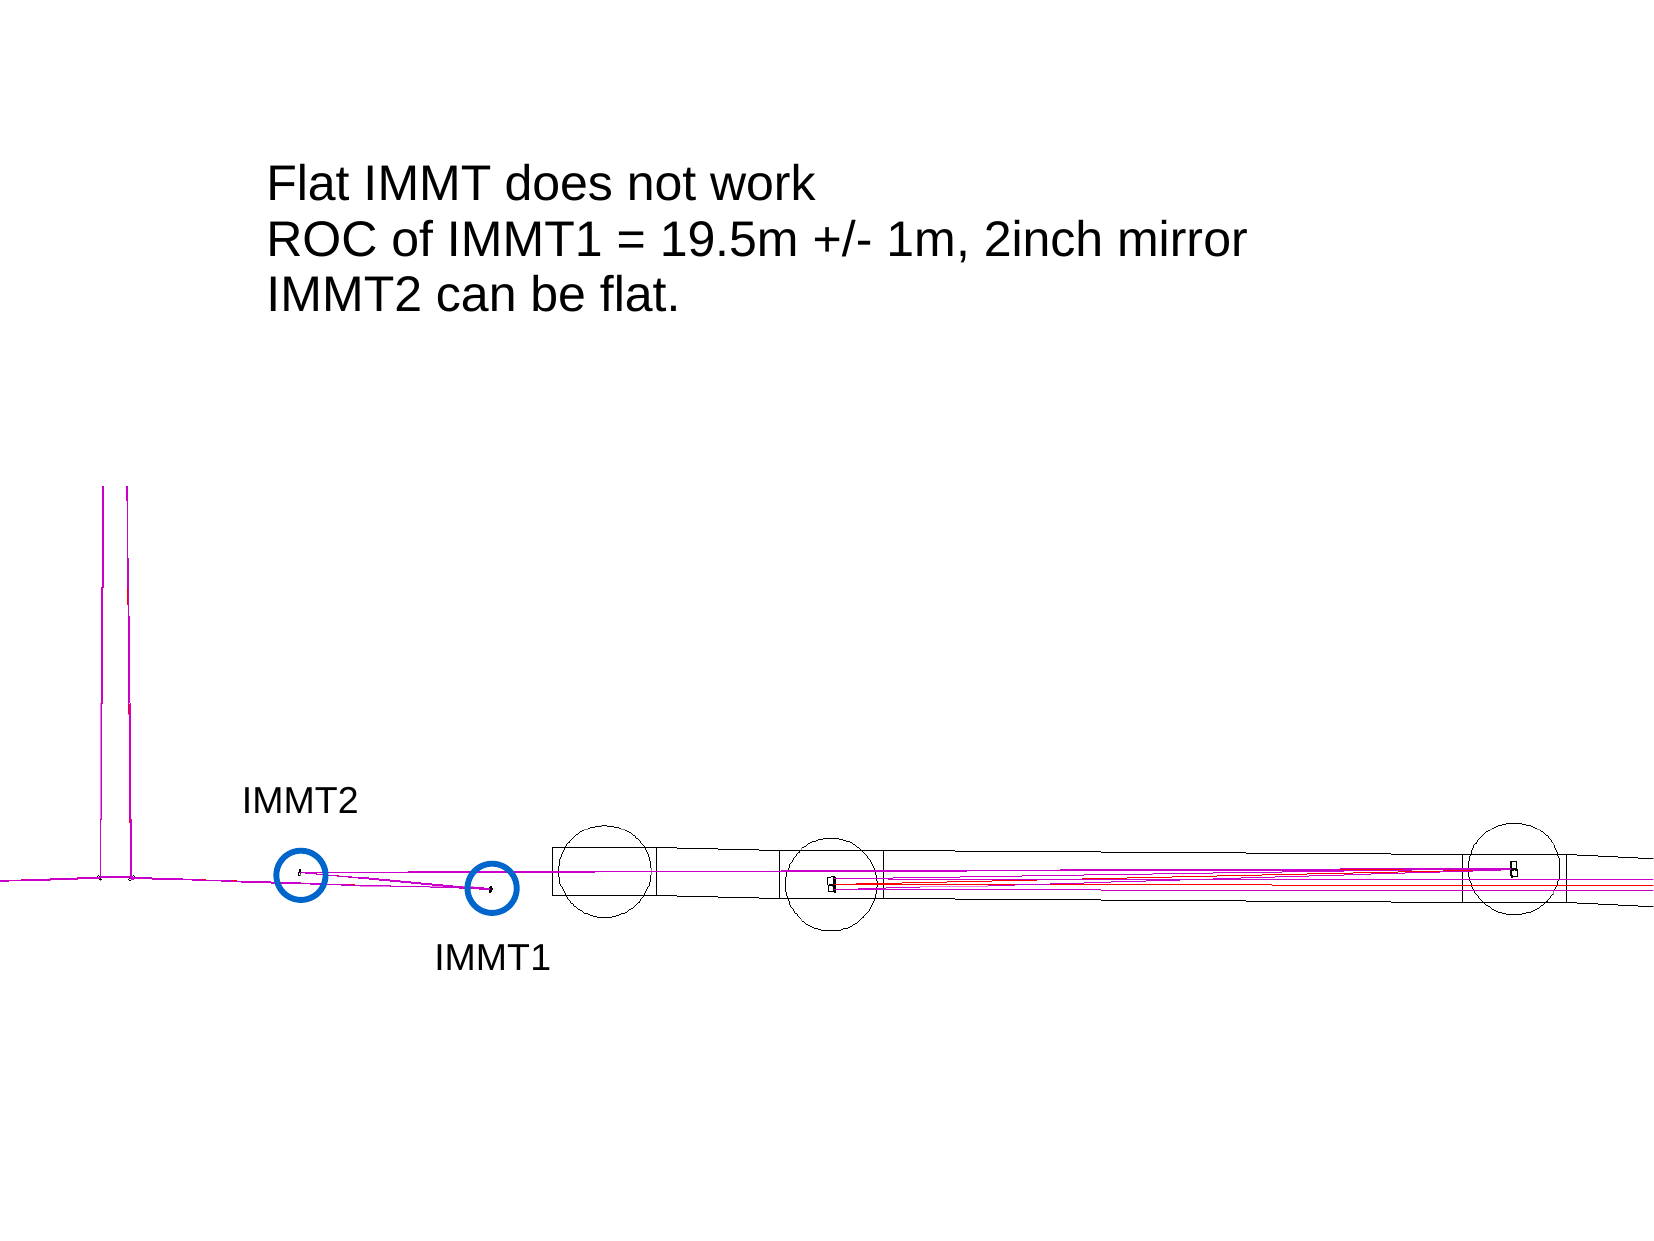

Flat IMMT does not work
ROC of IMMT1 = 19.5m +/- 1m, 2inch mirror
IMMT2 can be flat.
IMMT2
IMMT1